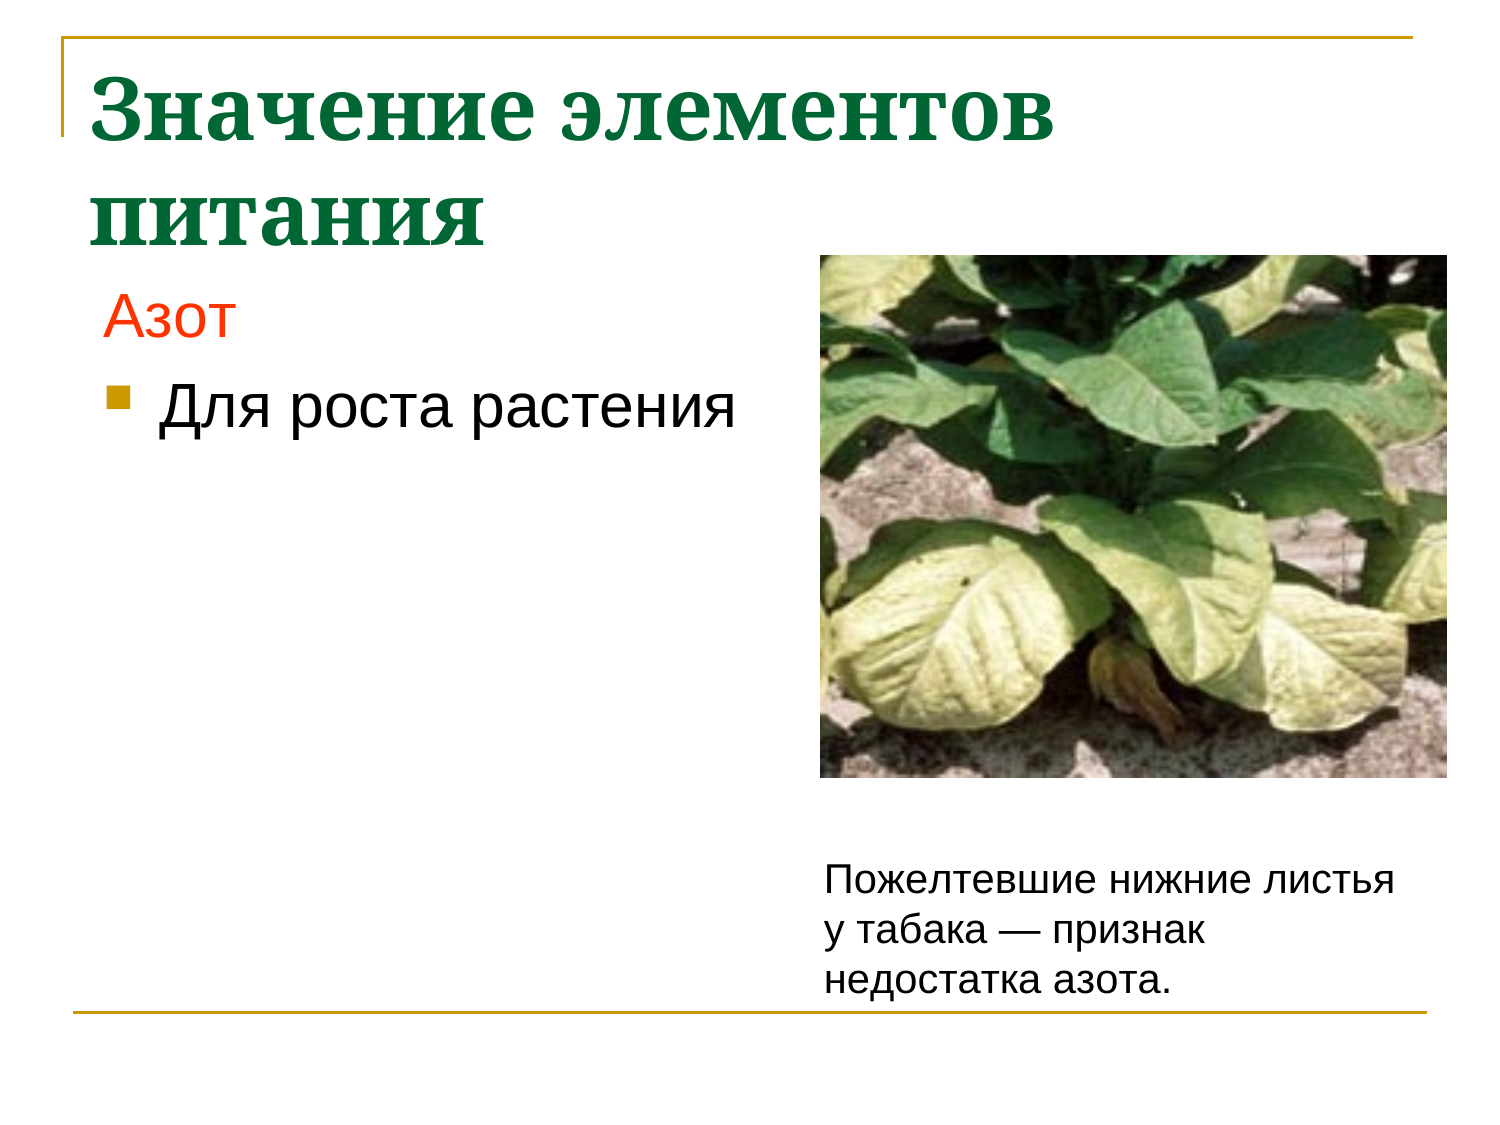

# Значение элементов питания
Азот
Для роста растения
Пожелтевшие нижние листья
у табака — признак
недостатка азота.